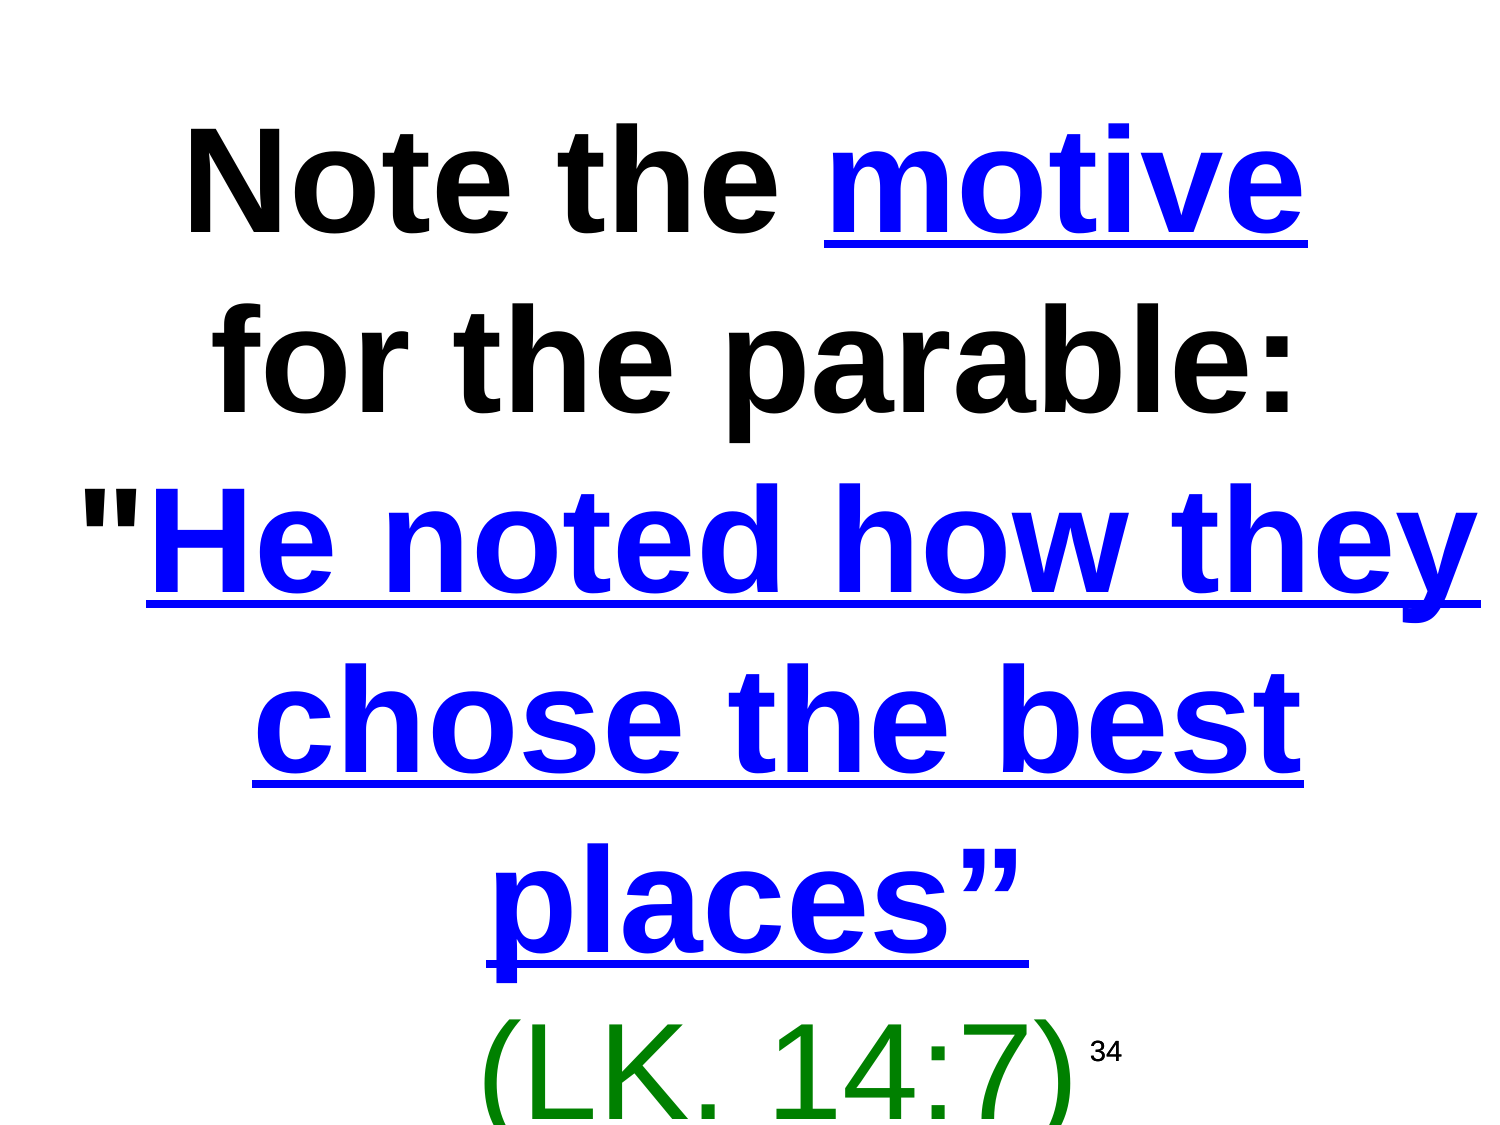

Note the motive
for the parable:
"He noted how they chose the best places”
(LK. 14:7)
34